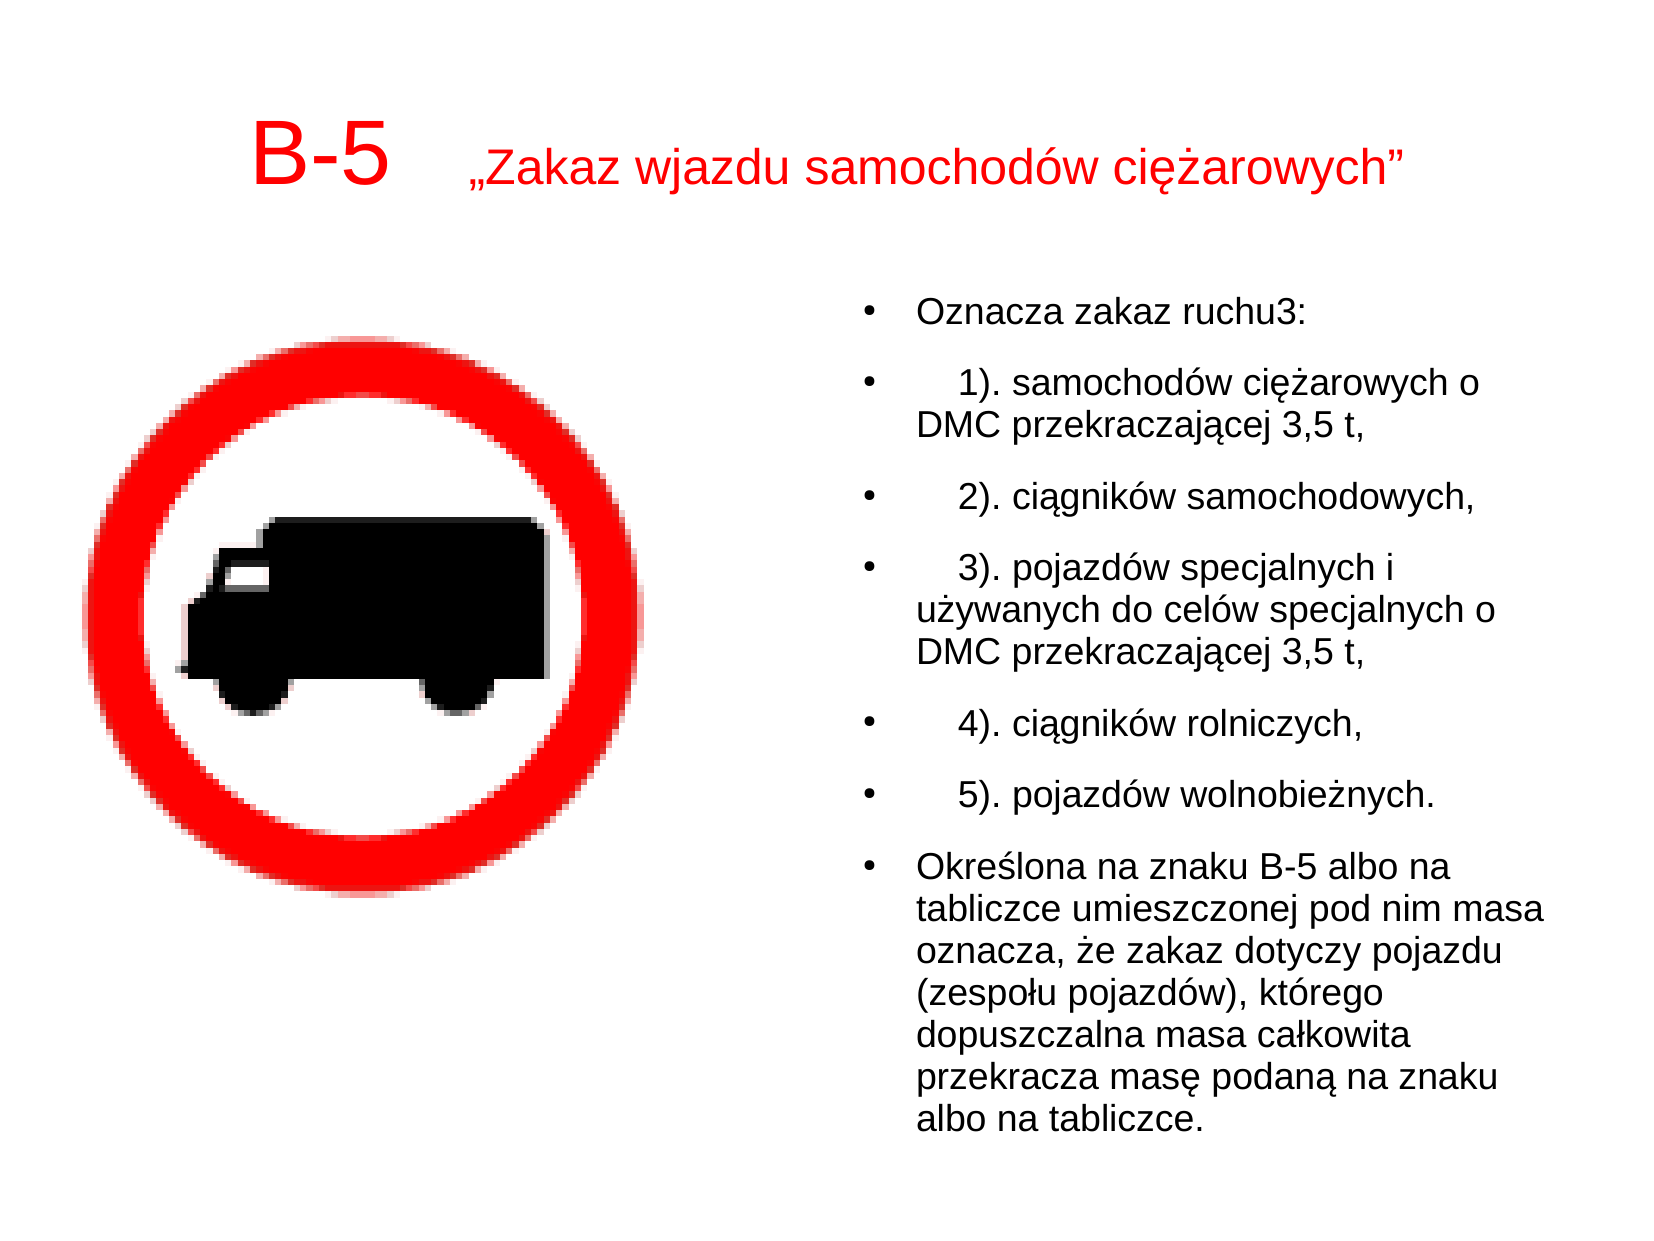

# B-5 „Zakaz wjazdu samochodów ciężarowych”
Oznacza zakaz ruchu3:
 1). samochodów ciężarowych o DMC przekraczającej 3,5 t,
 2). ciągników samochodowych,
 3). pojazdów specjalnych i używanych do celów specjalnych o DMC przekraczającej 3,5 t,
 4). ciągników rolniczych,
 5). pojazdów wolnobieżnych.
Określona na znaku B-5 albo na tabliczce umieszczonej pod nim masa oznacza, że zakaz dotyczy pojazdu (zespołu pojazdów), którego dopuszczalna masa całkowita przekracza masę podaną na znaku albo na tabliczce.